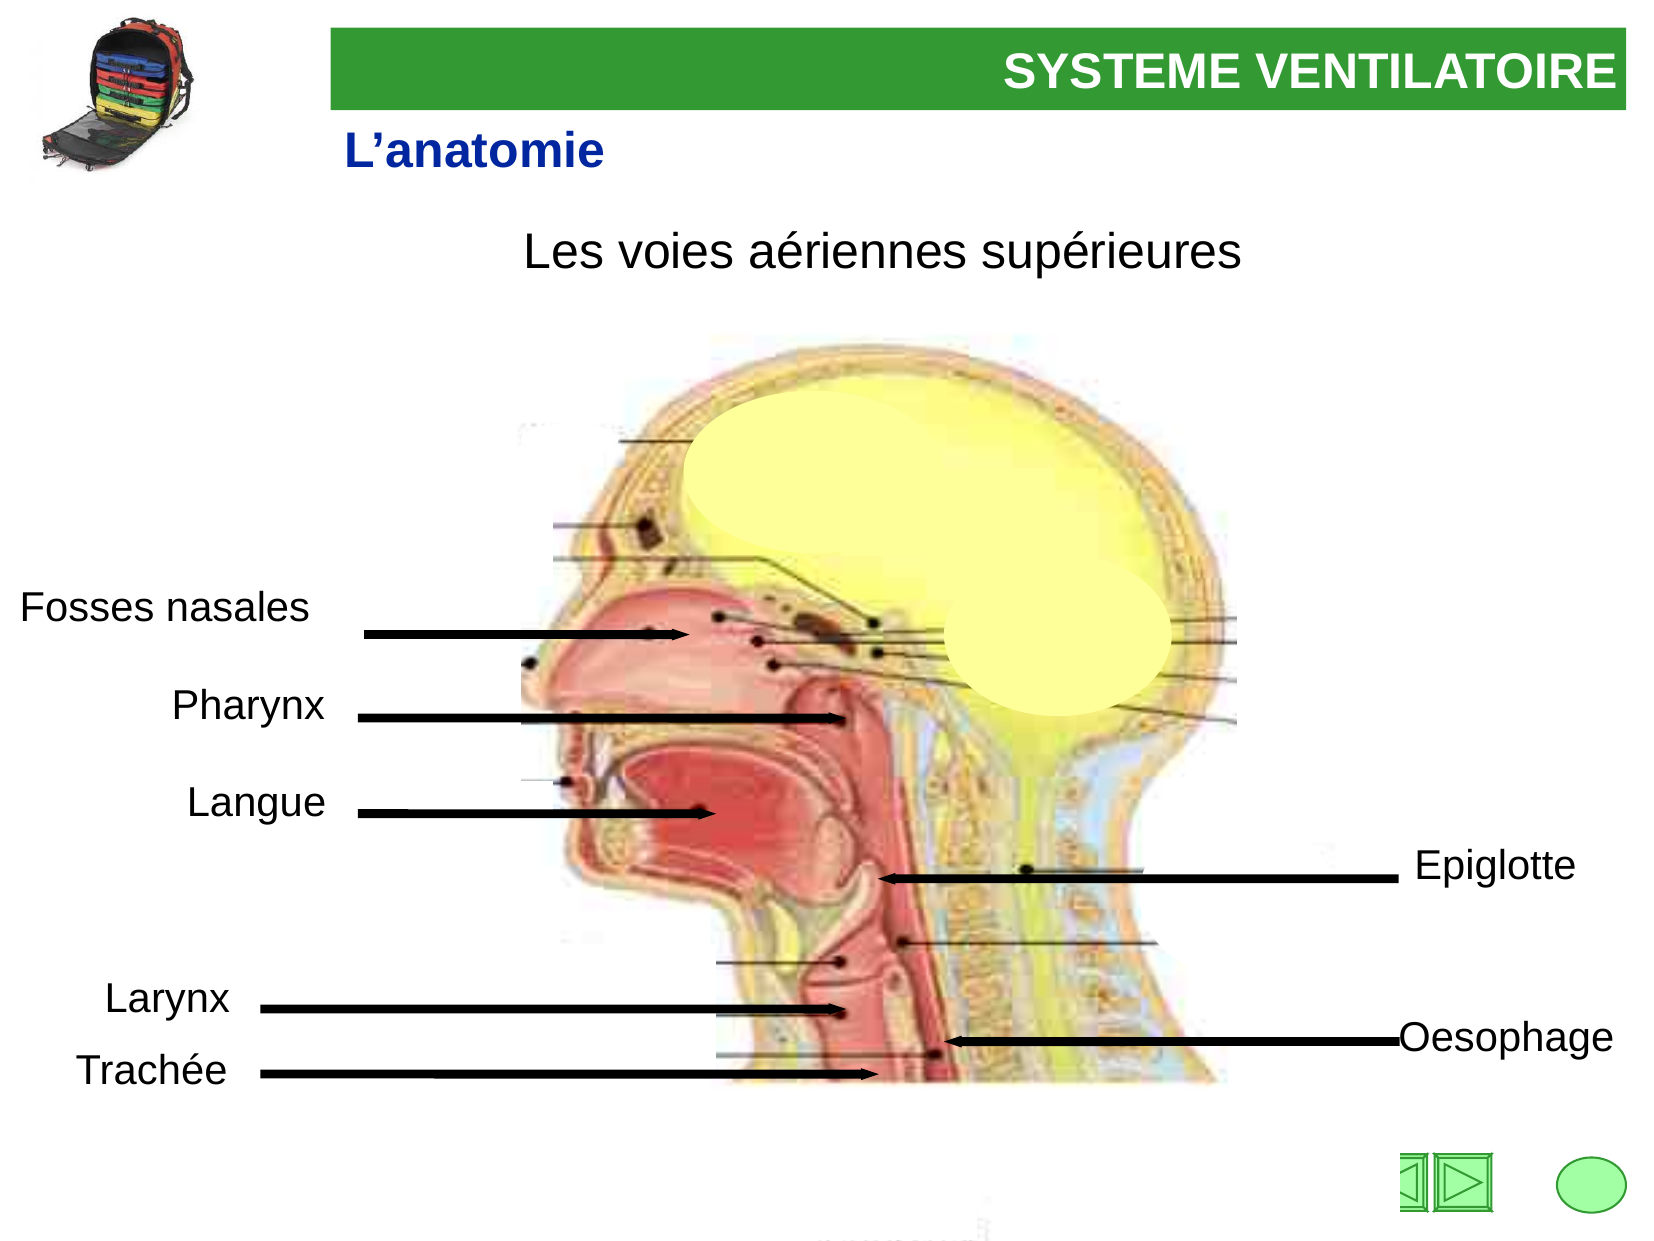

SYSTEME VENTILATOIRE
# L’anatomie
Les voies aériennes supérieures
Fosses nasales
Pharynx
Langue
Epiglotte
Larynx
Oesophage
Trachée